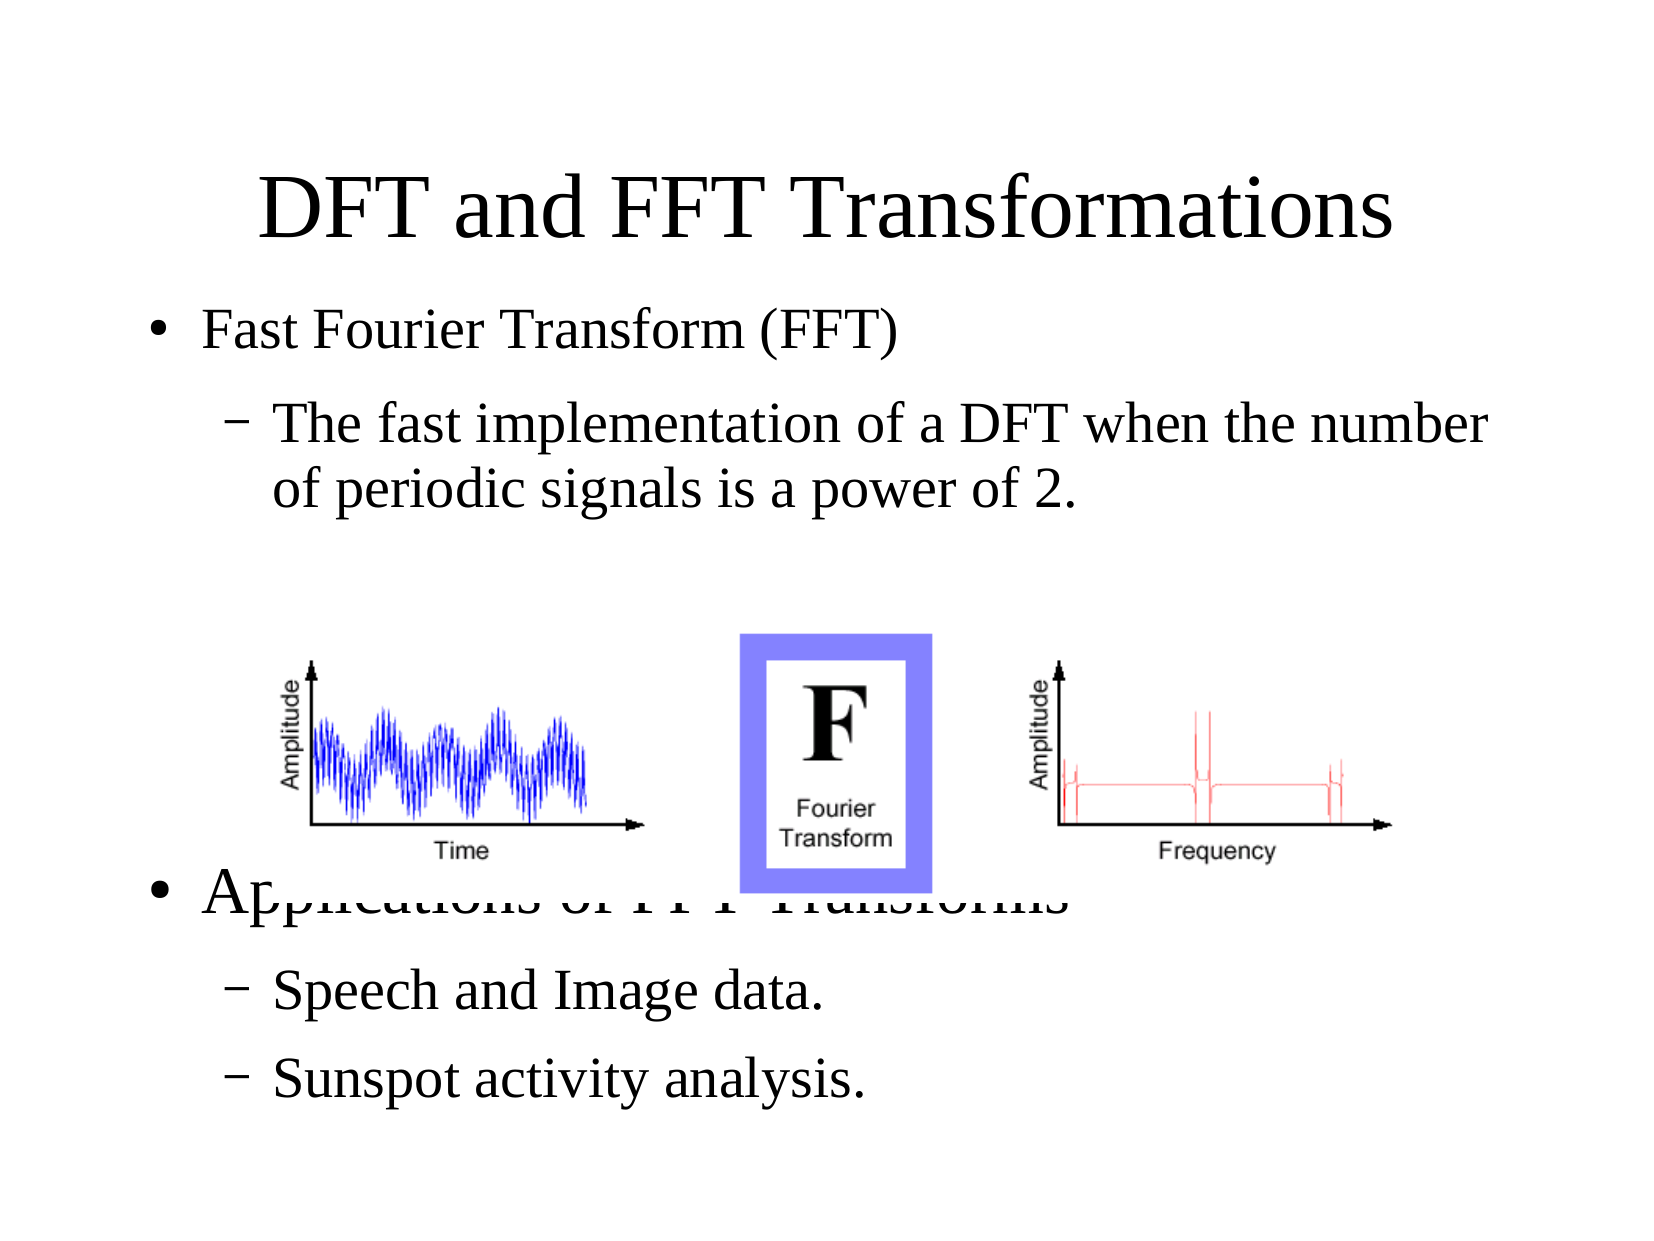

# DFT and FFT Transformations
Fast Fourier Transform (FFT)
The fast implementation of a DFT when the number of periodic signals is a power of 2.
Applications of FFT Transforms
Speech and Image data.
Sunspot activity analysis.